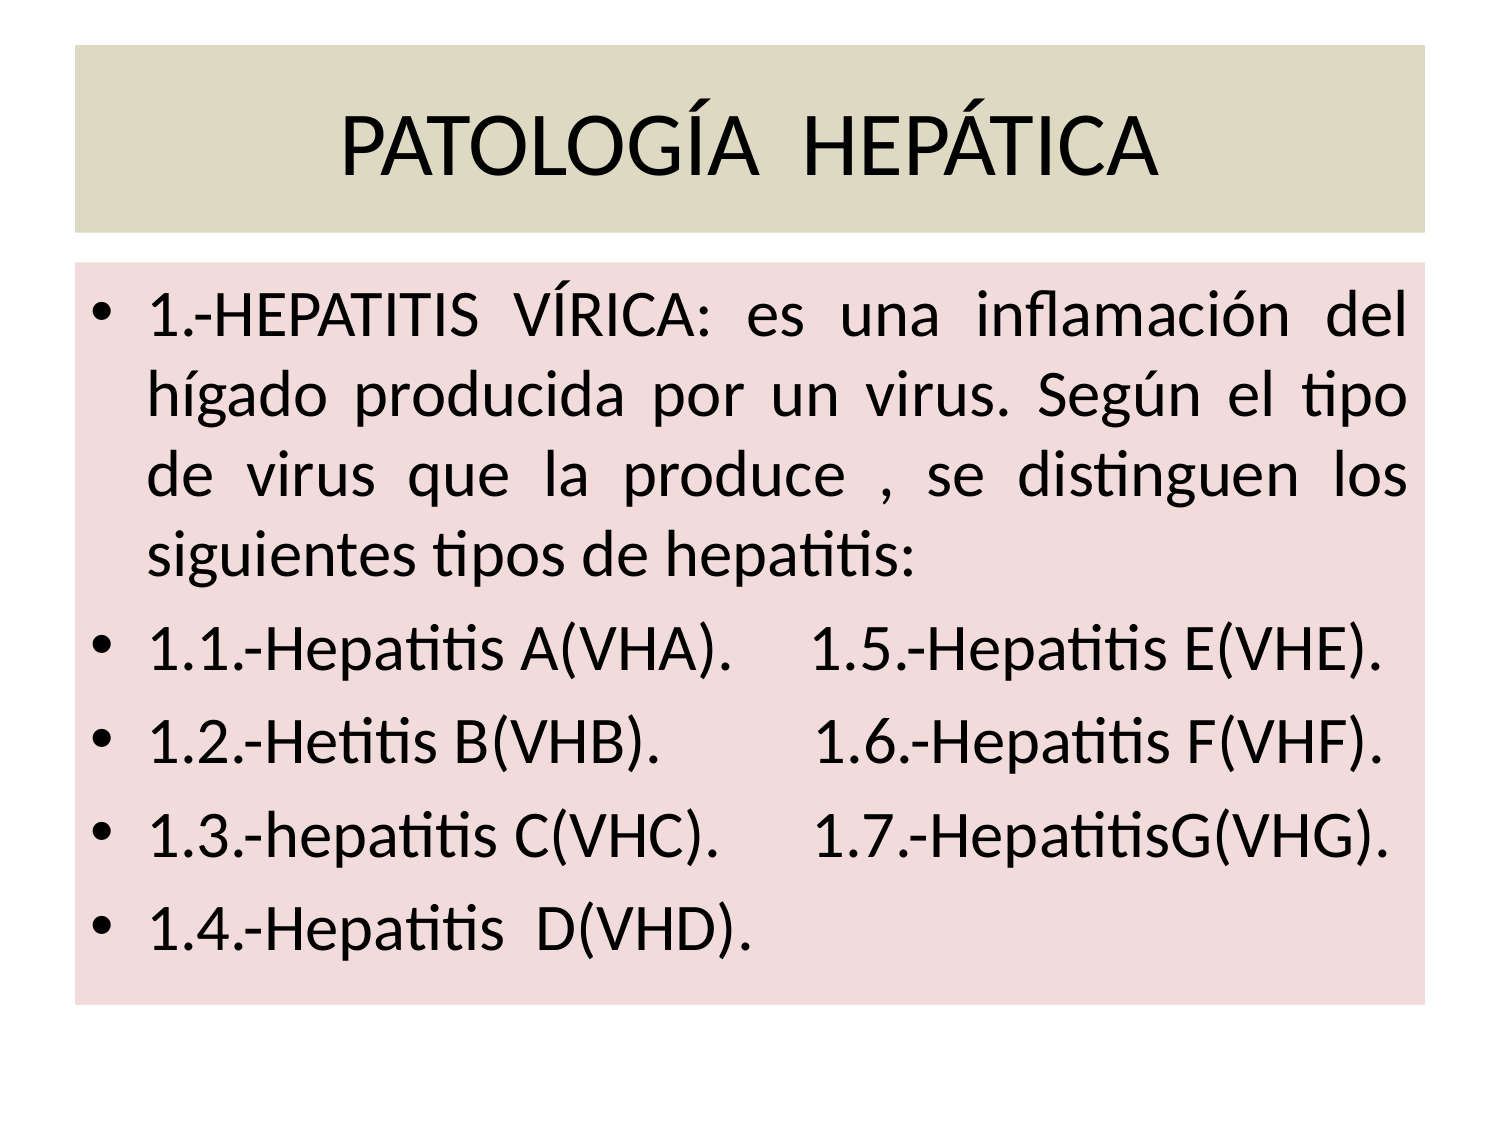

# PATOLOGÍA HEPÁTICA
1.-HEPATITIS VÍRICA: es una inflamación del hígado producida por un virus. Según el tipo de virus que la produce , se distinguen los siguientes tipos de hepatitis:
1.1.-Hepatitis A(VHA). 1.5.-Hepatitis E(VHE).
1.2.-Hetitis B(VHB). 1.6.-Hepatitis F(VHF).
1.3.-hepatitis C(VHC). 1.7.-HepatitisG(VHG).
1.4.-Hepatitis D(VHD).